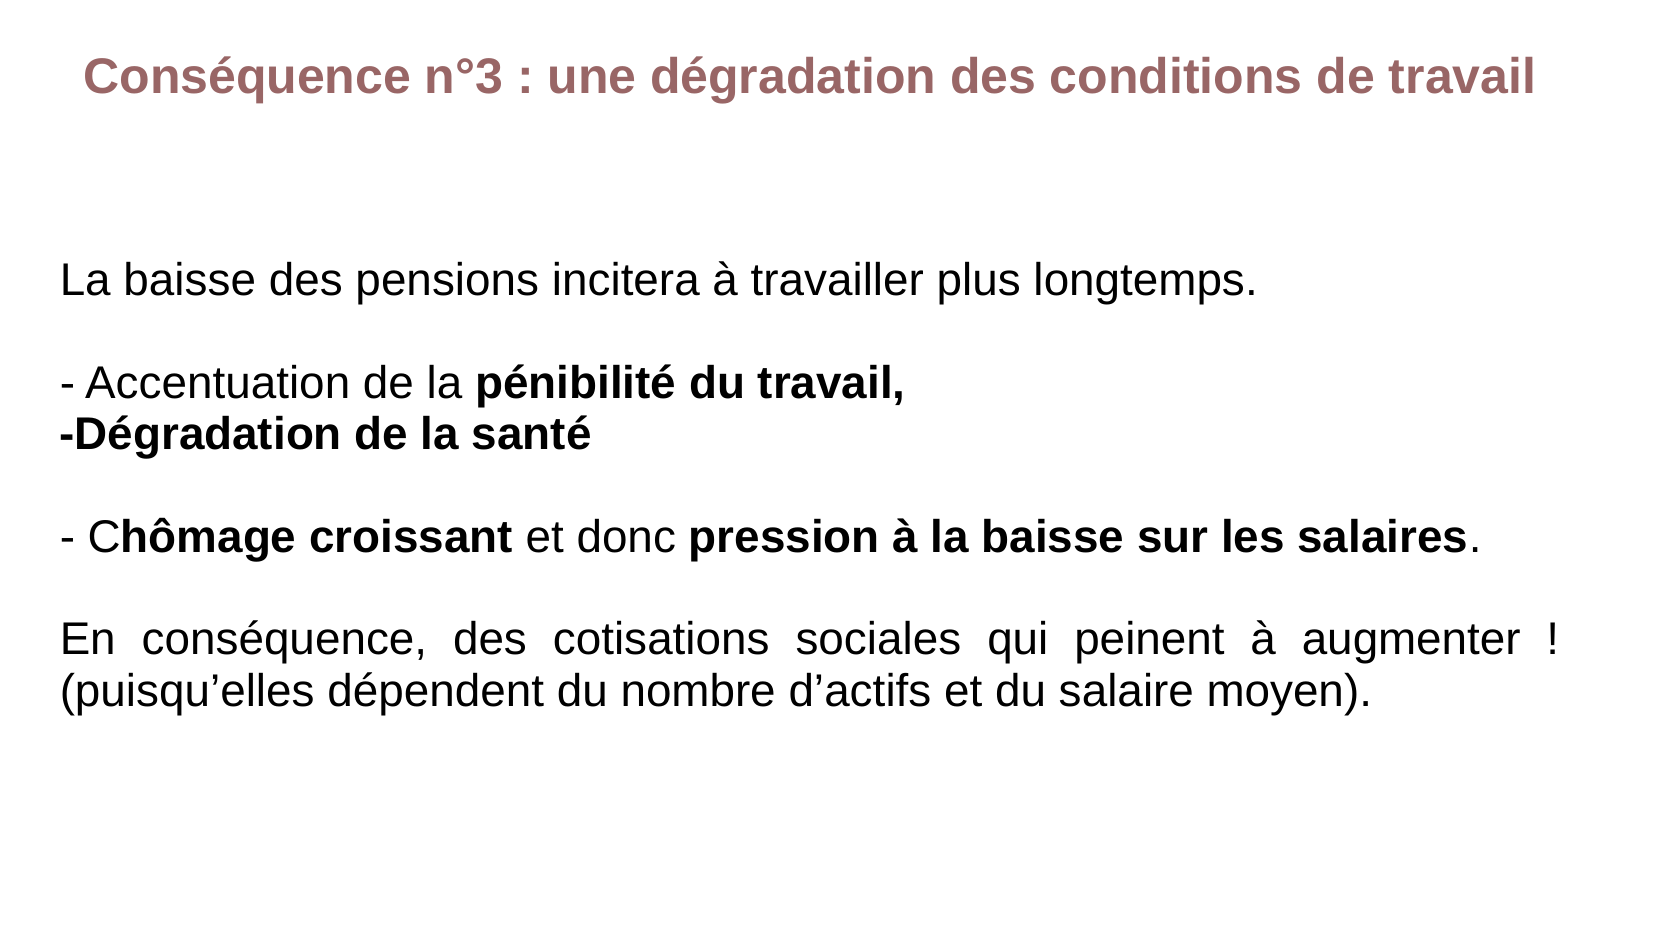

# Conséquence n°3 : une dégradation des conditions de travail
La baisse des pensions incitera à travailler plus longtemps.
- Accentuation de la pénibilité du travail,
-Dégradation de la santé
- Chômage croissant et donc pression à la baisse sur les salaires.
En conséquence, des cotisations sociales qui peinent à augmenter ! (puisqu’elles dépendent du nombre d’actifs et du salaire moyen).